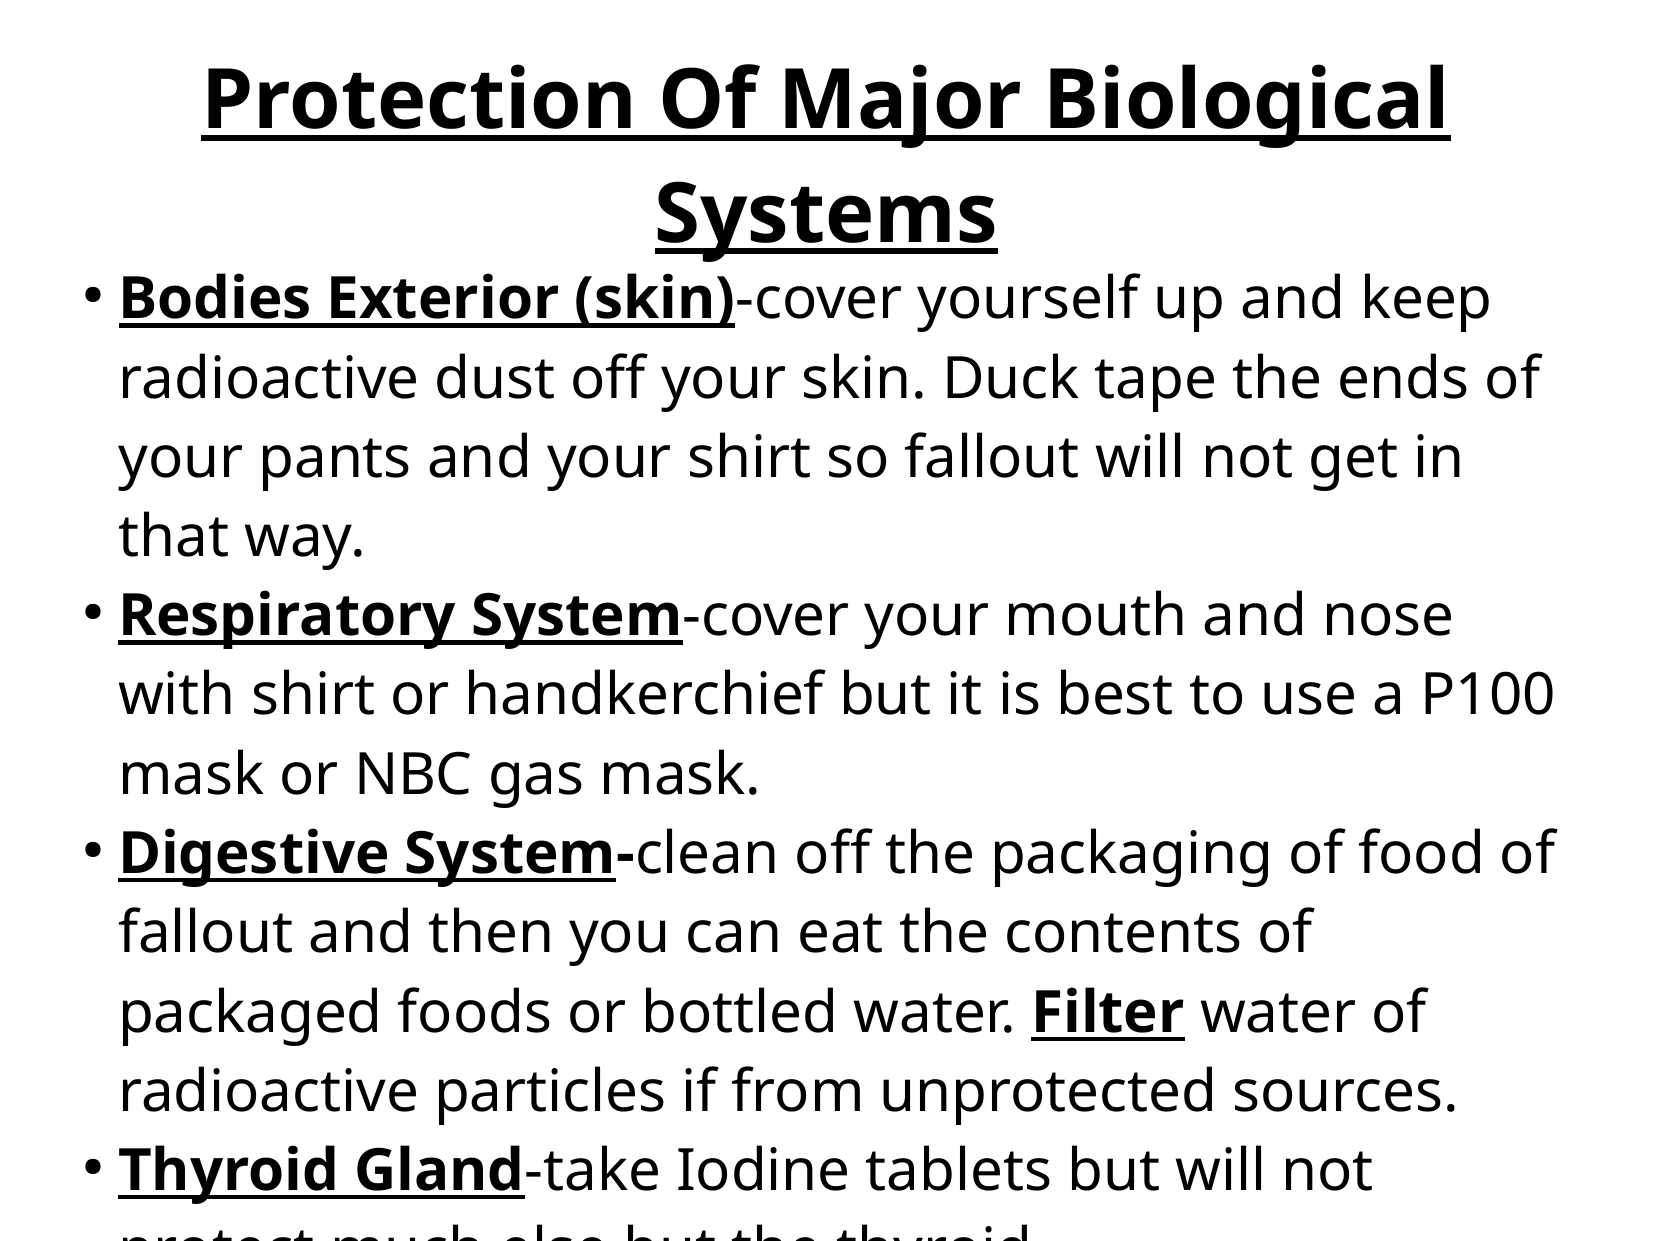

# Protection Of Major Biological Systems
Bodies Exterior (skin)-cover yourself up and keep radioactive dust off your skin. Duck tape the ends of your pants and your shirt so fallout will not get in that way.
Respiratory System-cover your mouth and nose with shirt or handkerchief but it is best to use a P100 mask or NBC gas mask.
Digestive System-clean off the packaging of food of fallout and then you can eat the contents of packaged foods or bottled water. Filter water of radioactive particles if from unprotected sources.
Thyroid Gland-take Iodine tablets but will not protect much else but the thyroid.